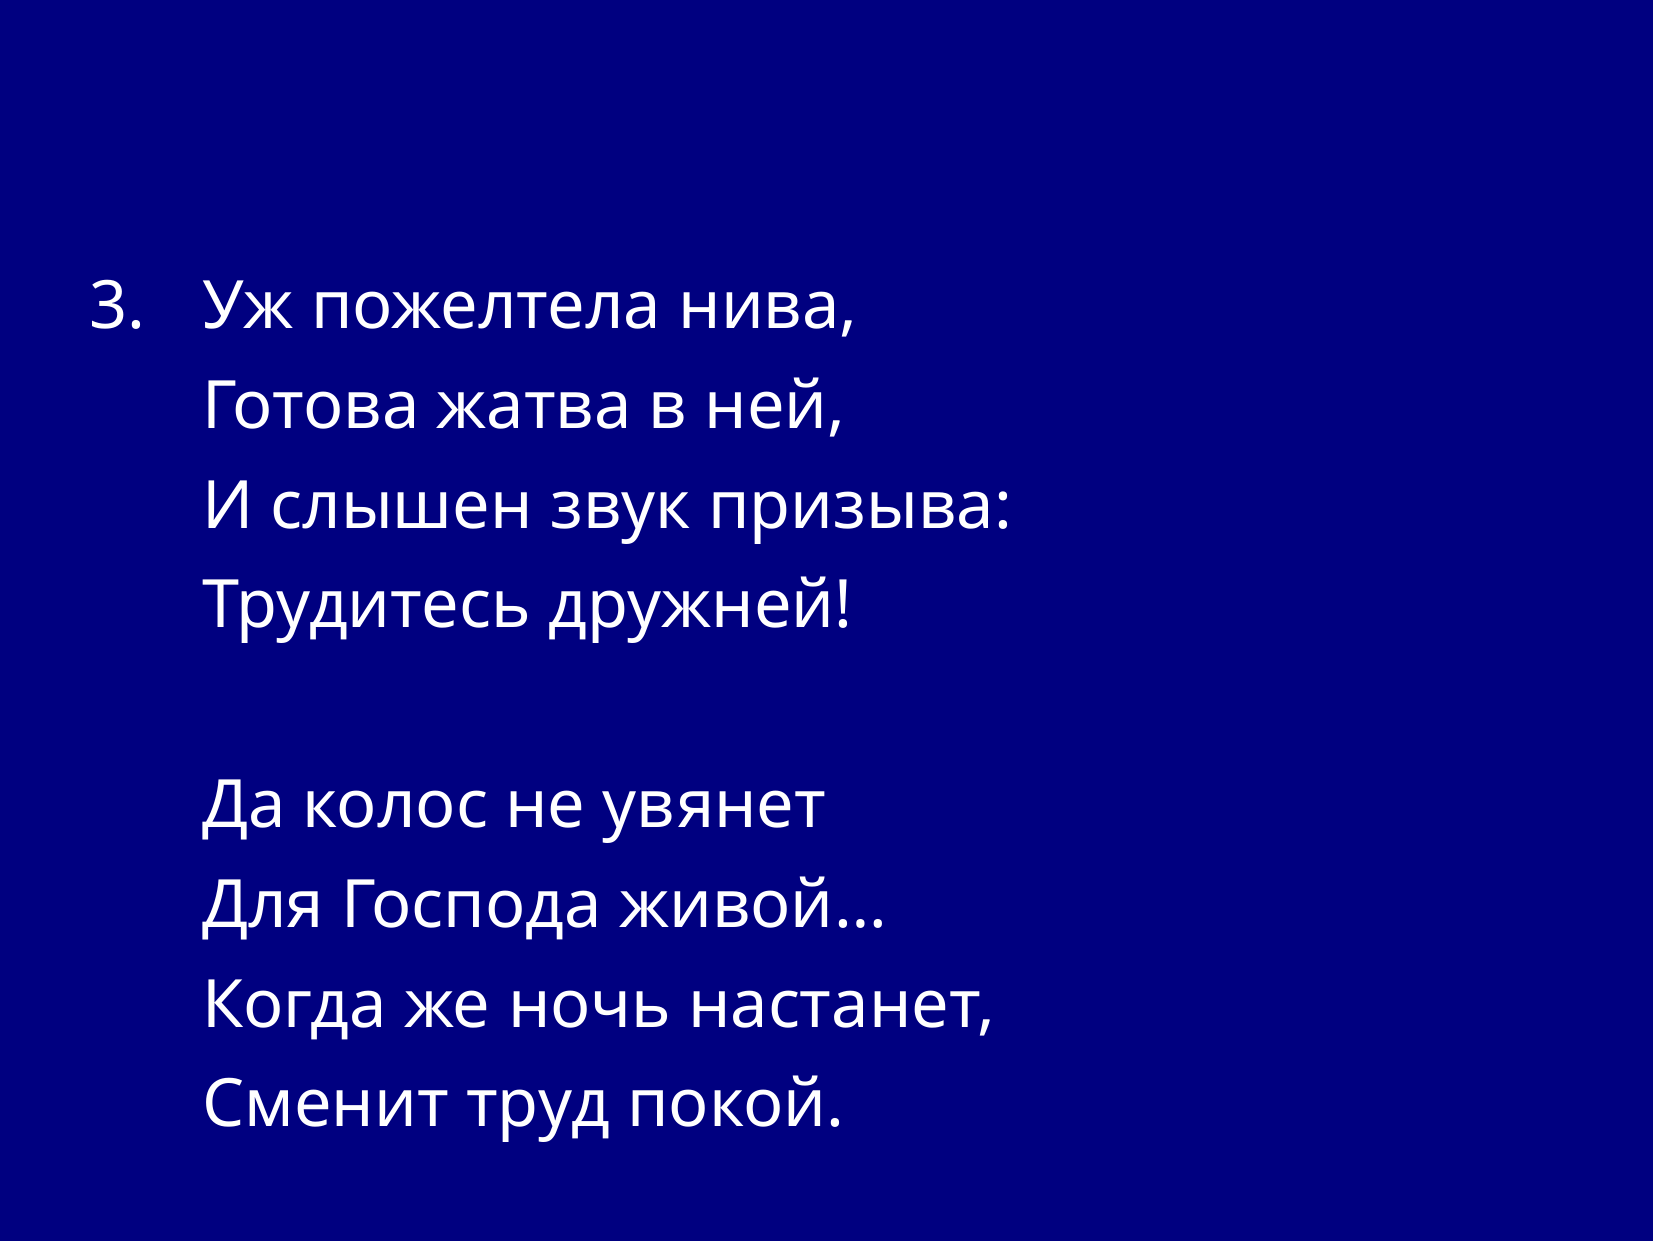

3.	Уж пожелтела нива,
	Готова жатва в ней,
	И слышен звук призыва:
	Трудитесь дружней!
	Да колос не увянет
	Для Господа живой…
	Когда же ночь настанет,
	Сменит труд покой.